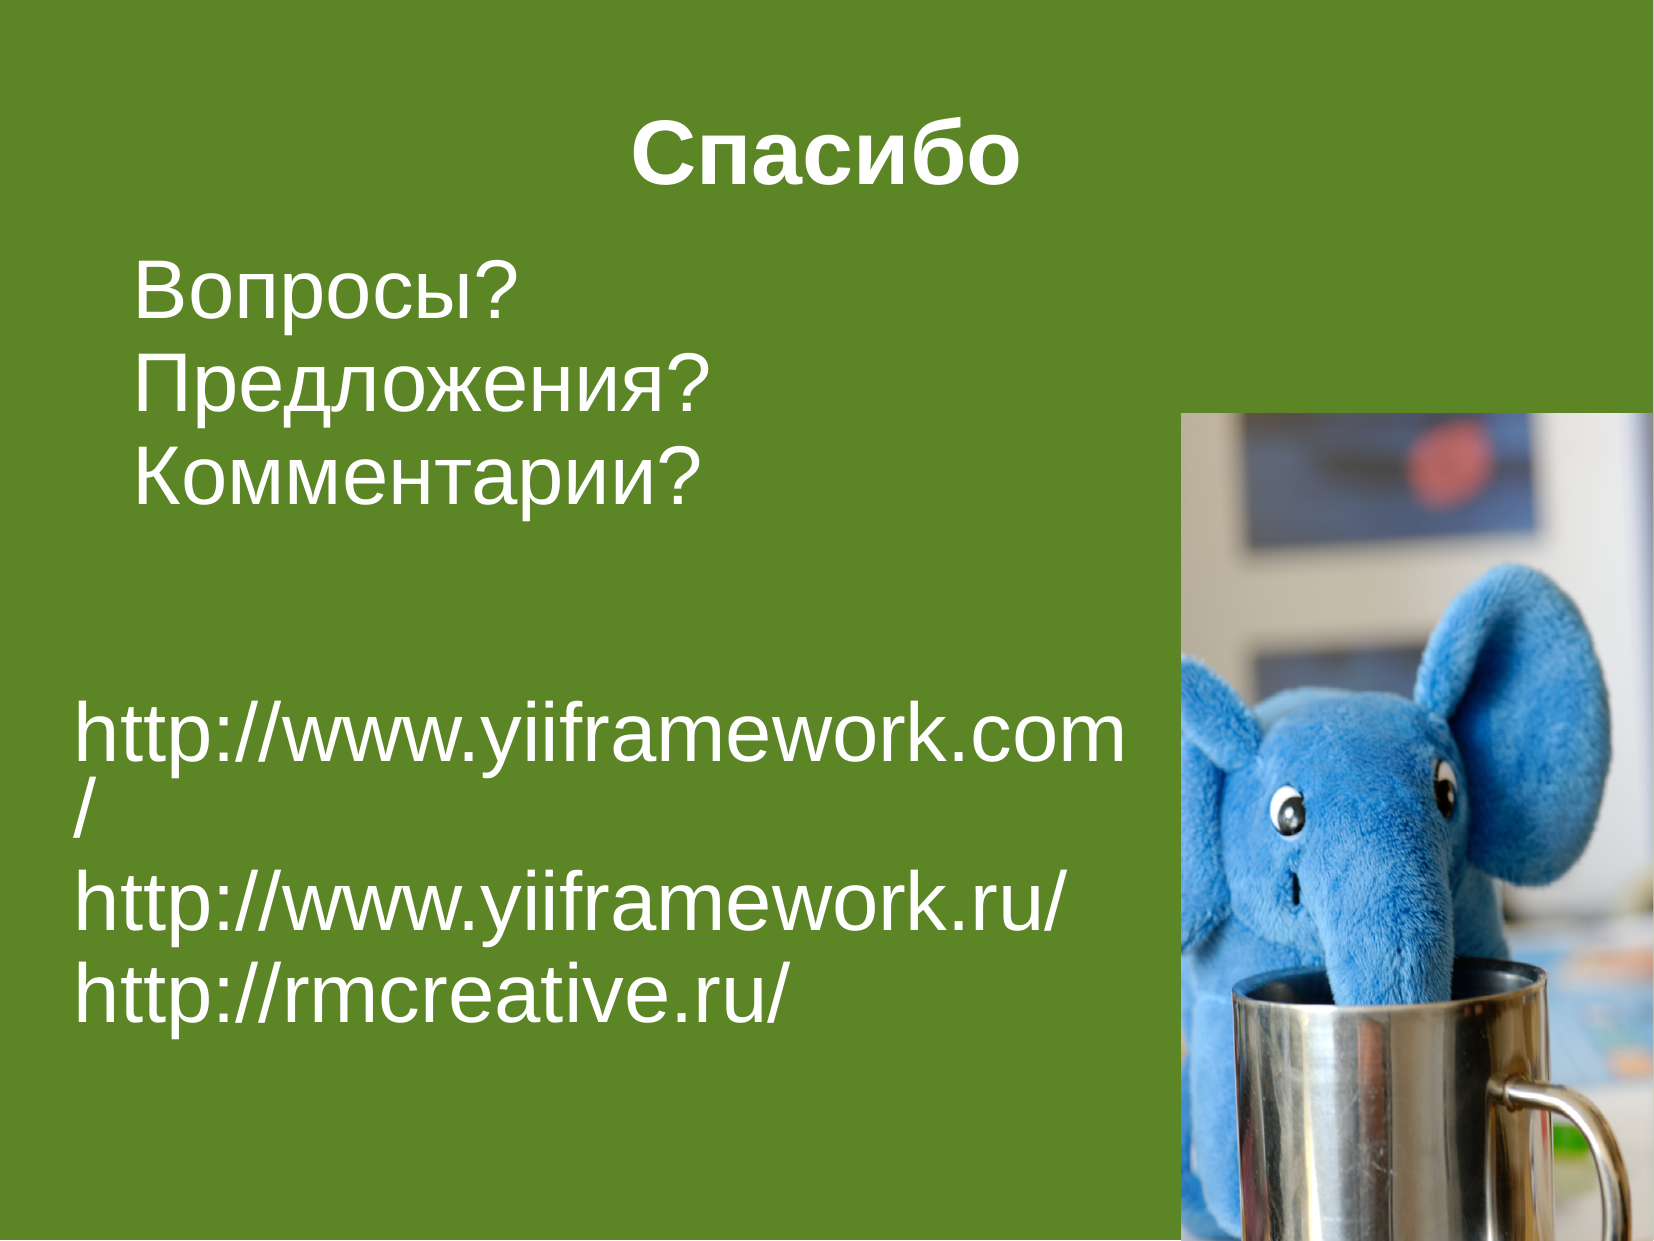

# Спасибо
Вопросы?
Предложения?
Комментарии?
http://www.yiiframework.com/
http://www.yiiframework.ru/
http://rmcreative.ru/
16